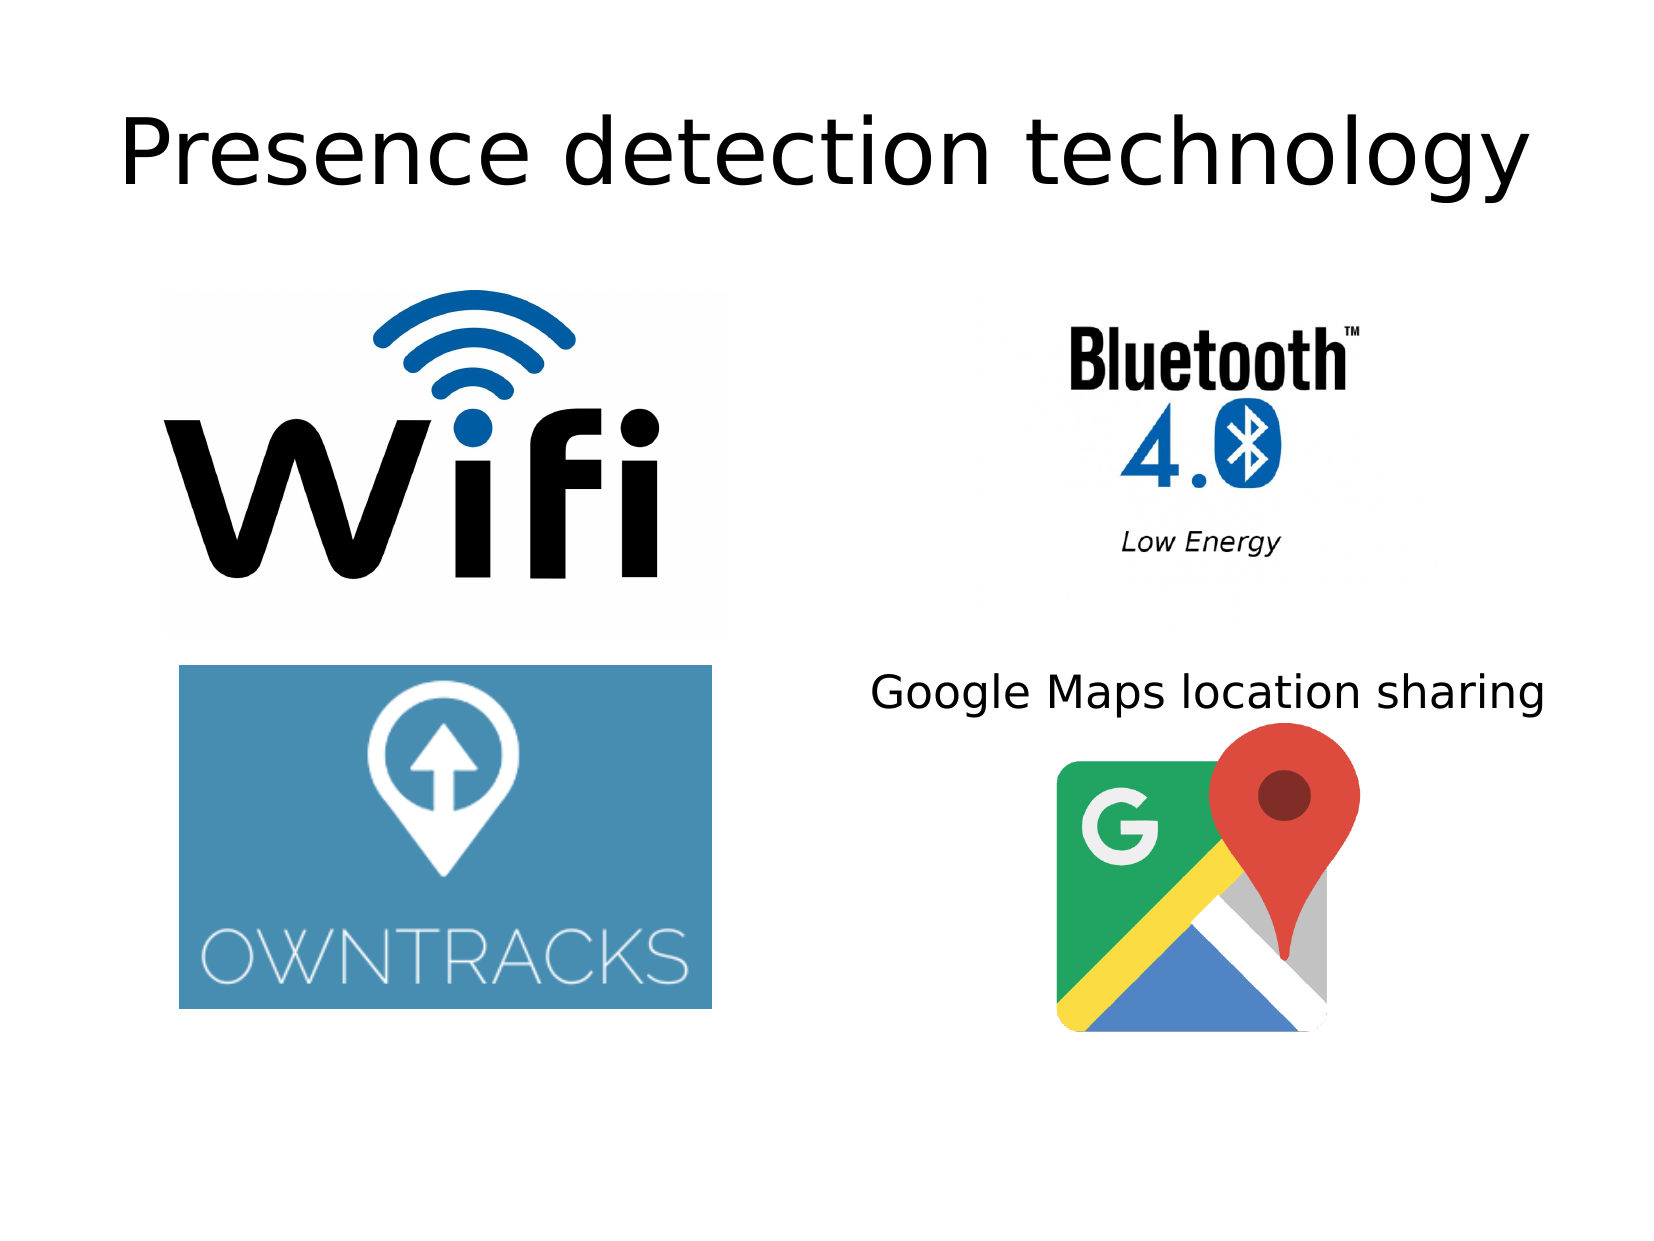

# Presence detection technology
Google Maps location sharing